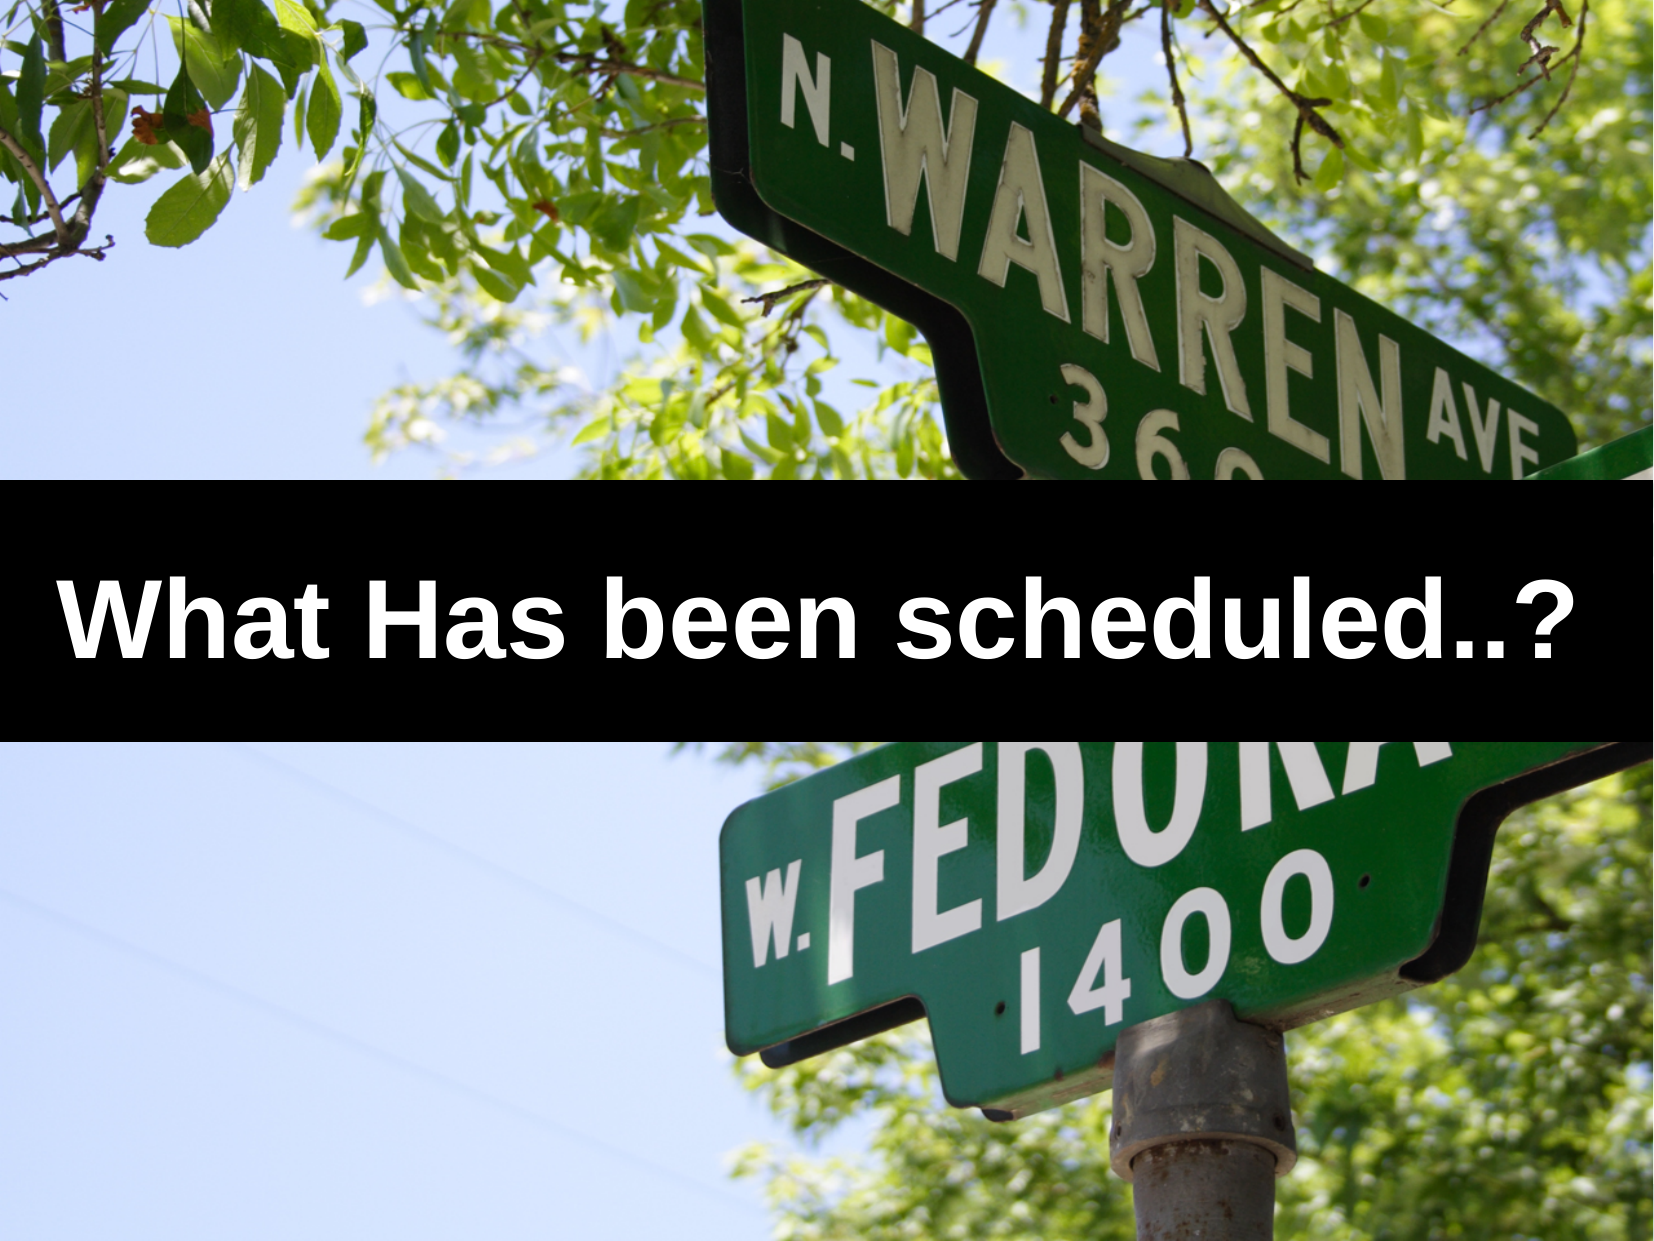

What Has been scheduled..?
# Welcome All.....